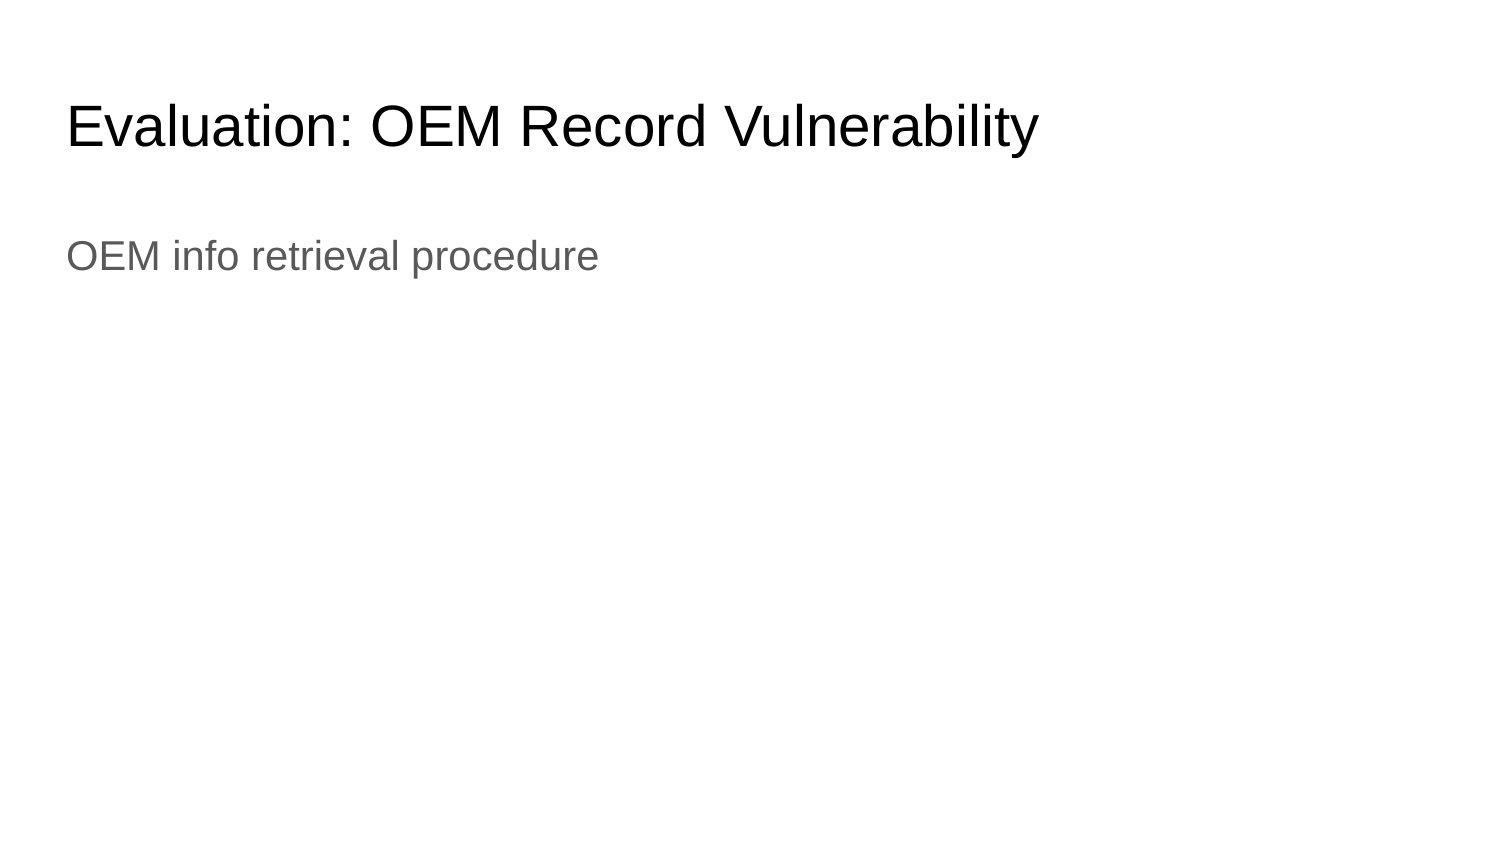

# Evaluation: OEM Record Vulnerability
OEM info retrieval procedure